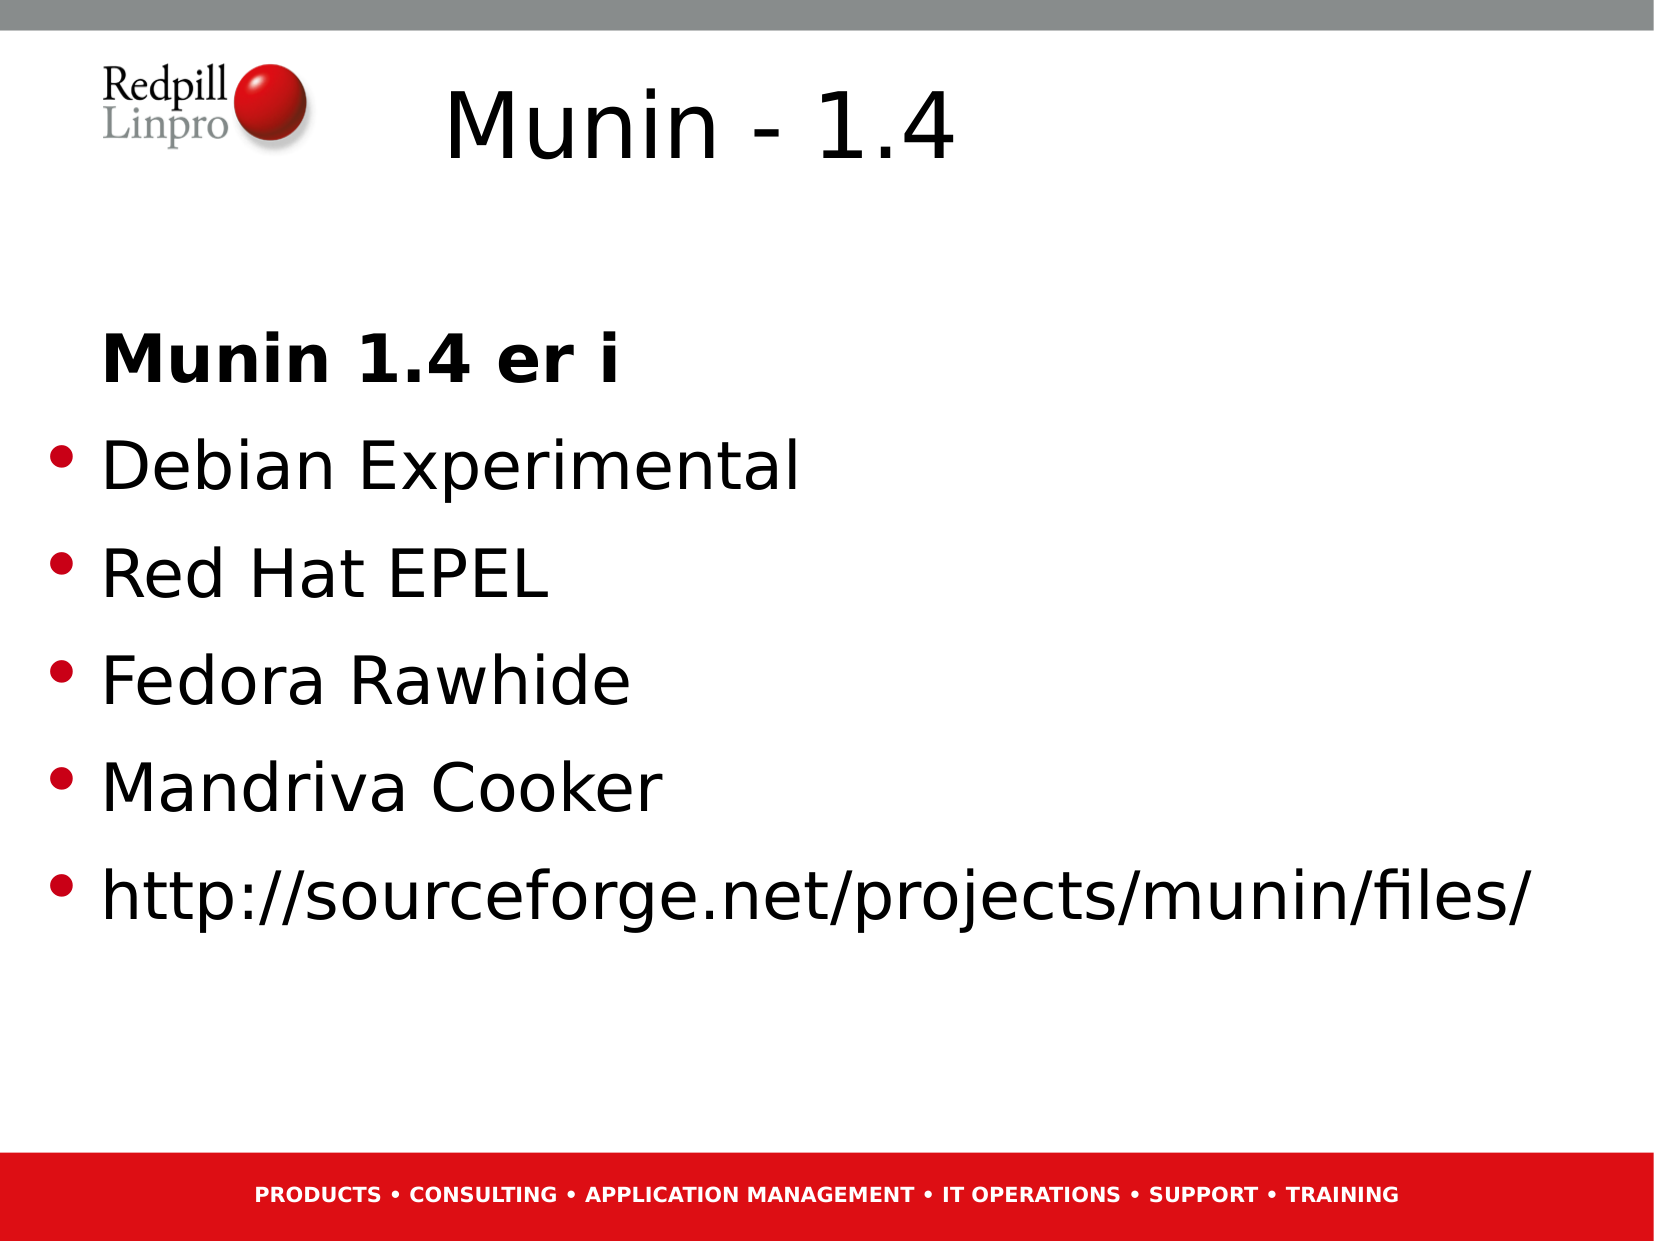

Munin - 1.4
# Munin 1.4 er i
Debian Experimental
Red Hat EPEL
Fedora Rawhide
Mandriva Cooker
http://sourceforge.net/projects/munin/files/